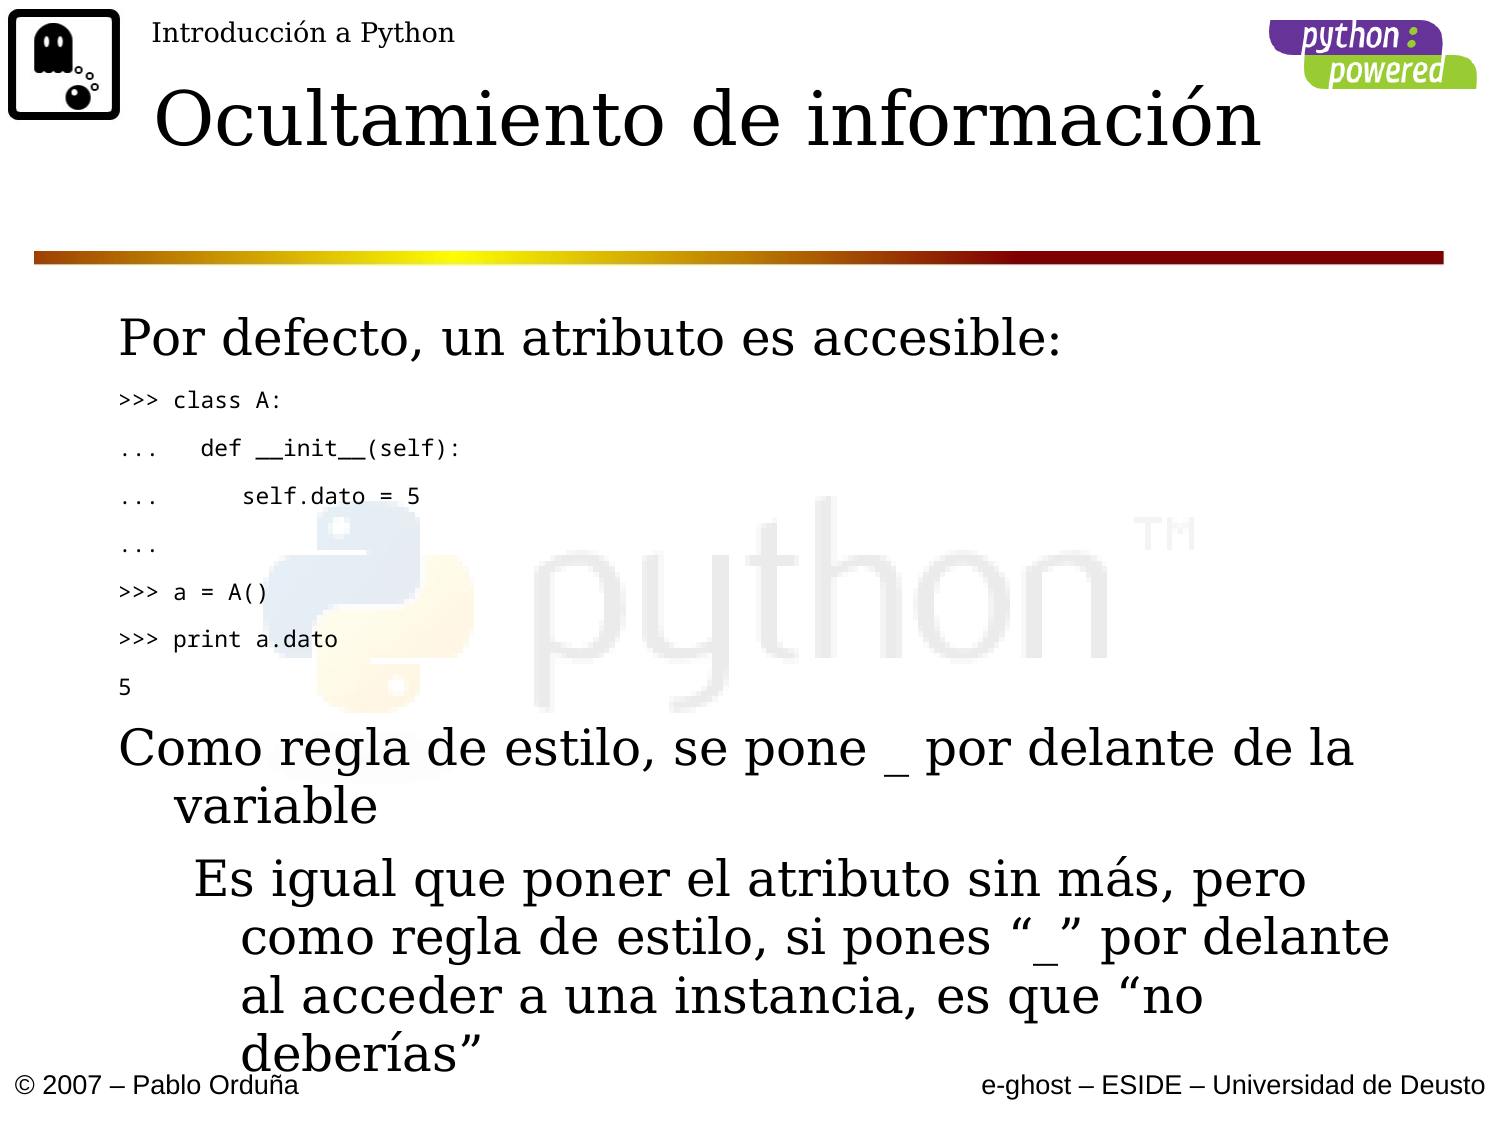

# Ocultamiento de información
Por defecto, un atributo es accesible:
>>> class A:
... def __init__(self):
... self.dato = 5
...
>>> a = A()
>>> print a.dato
5
Como regla de estilo, se pone _ por delante de la variable
Es igual que poner el atributo sin más, pero como regla de estilo, si pones “_” por delante al acceder a una instancia, es que “no deberías”